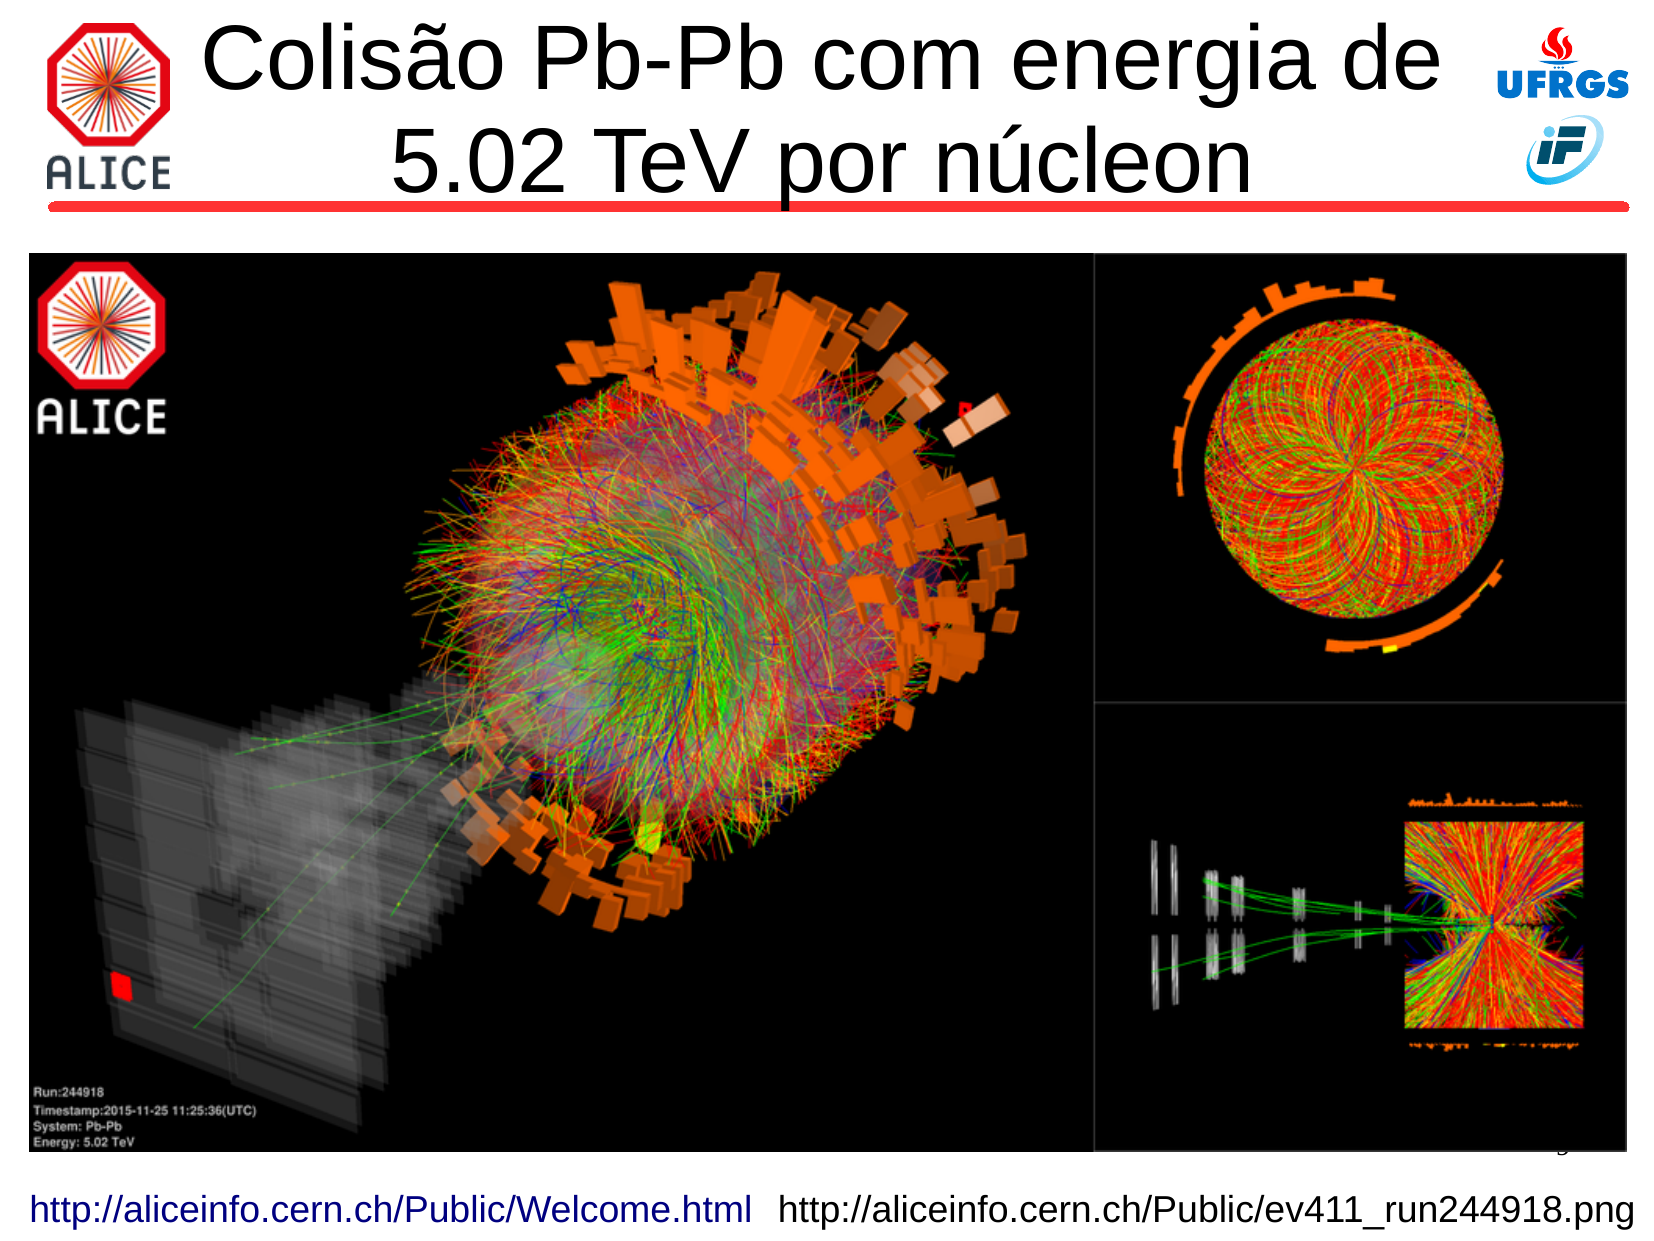

# Colisão Pb-Pb com energia de 5.02 TeV por núcleon
9
http://aliceinfo.cern.ch/Public/Welcome.html
http://aliceinfo.cern.ch/Public/ev411_run244918.png